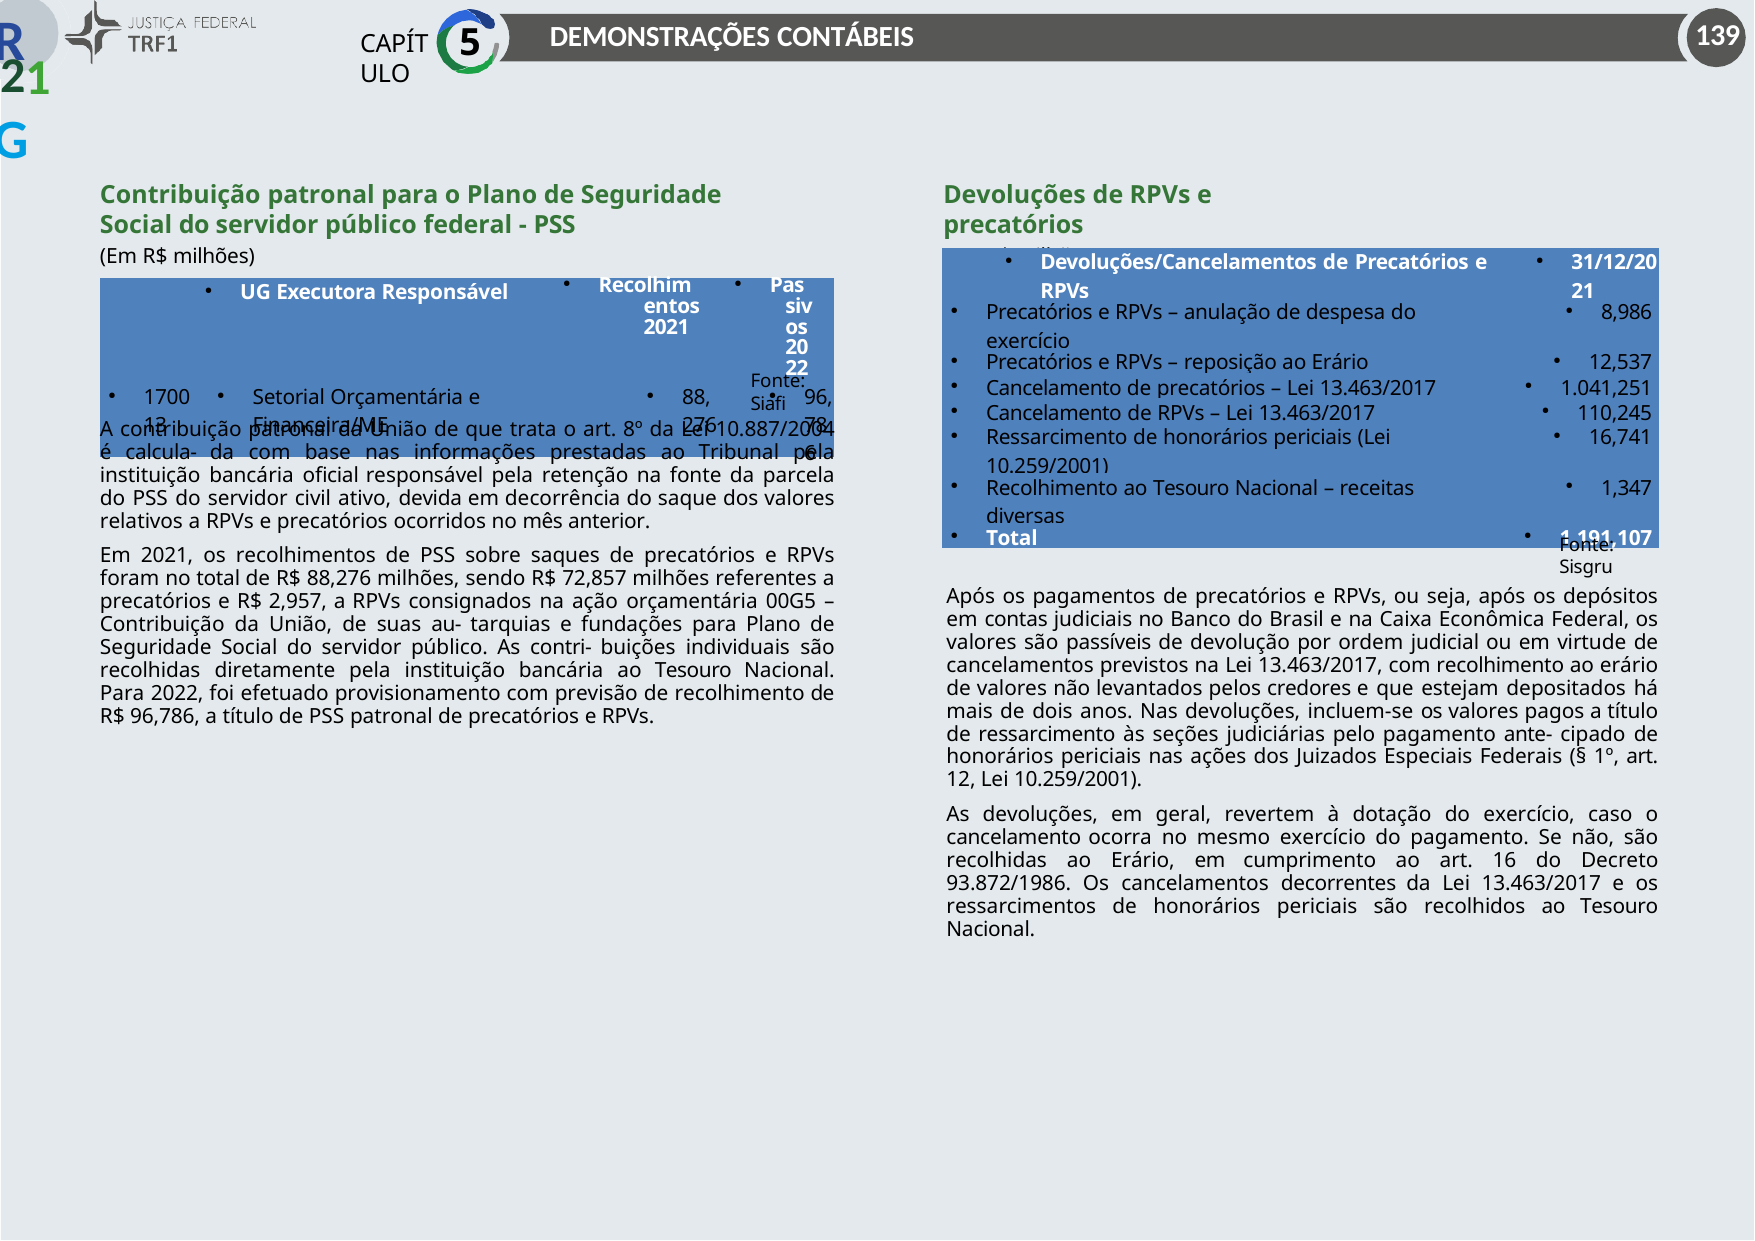

RG
139
21
DEMONSTRAÇÕES CONTÁBEIS
5
CAPÍTULO
Devoluções de RPVs e precatórios
(Em R$ milhões)
Contribuição patronal para o Plano de Seguridade Social do servidor público federal - PSS
(Em R$ milhões)
| Devoluções/Cancelamentos de Precatórios e RPVs | 31/12/2021 |
| --- | --- |
| Precatórios e RPVs – anulação de despesa do exercício | 8,986 |
| Precatórios e RPVs – reposição ao Erário | 12,537 |
| Cancelamento de precatórios – Lei 13.463/2017 | 1.041,251 |
| Cancelamento de RPVs – Lei 13.463/2017 | 110,245 |
| Ressarcimento de honorários periciais (Lei 10.259/2001) | 16,741 |
| Recolhimento ao Tesouro Nacional – receitas diversas | 1,347 |
| Total | 1.191,107 |
| UG Executora Responsável | | Recolhimentos 2021 | Passivos 2022 |
| --- | --- | --- | --- |
| 170013 | Setorial Orçamentária e Financeira/ME | 88,276 | 96,786 |
Fonte: Siafi
A contribuição patronal da União de que trata o art. 8º da Lei 10.887/2004 é calcula- da com base nas informações prestadas ao Tribunal pela instituição bancária oficial responsável pela retenção na fonte da parcela do PSS do servidor civil ativo, devida em decorrência do saque dos valores relativos a RPVs e precatórios ocorridos no mês anterior.
Em 2021, os recolhimentos de PSS sobre saques de precatórios e RPVs foram no total de R$ 88,276 milhões, sendo R$ 72,857 milhões referentes a precatórios e R$ 2,957, a RPVs consignados na ação orçamentária 00G5 – Contribuição da União, de suas au- tarquias e fundações para Plano de Seguridade Social do servidor público. As contri- buições individuais são recolhidas diretamente pela instituição bancária ao Tesouro Nacional. Para 2022, foi efetuado provisionamento com previsão de recolhimento de R$ 96,786, a título de PSS patronal de precatórios e RPVs.
Fonte: Sisgru
Após os pagamentos de precatórios e RPVs, ou seja, após os depósitos em contas judiciais no Banco do Brasil e na Caixa Econômica Federal, os valores são passíveis de devolução por ordem judicial ou em virtude de cancelamentos previstos na Lei 13.463/2017, com recolhimento ao erário de valores não levantados pelos credores e que estejam depositados há mais de dois anos. Nas devoluções, incluem-se os valores pagos a título de ressarcimento às seções judiciárias pelo pagamento ante- cipado de honorários periciais nas ações dos Juizados Especiais Federais (§ 1º, art. 12, Lei 10.259/2001).
As devoluções, em geral, revertem à dotação do exercício, caso o cancelamento ocorra no mesmo exercício do pagamento. Se não, são recolhidas ao Erário, em cumprimento ao art. 16 do Decreto 93.872/1986. Os cancelamentos decorrentes da Lei 13.463/2017 e os ressarcimentos de honorários periciais são recolhidos ao Tesouro Nacional.